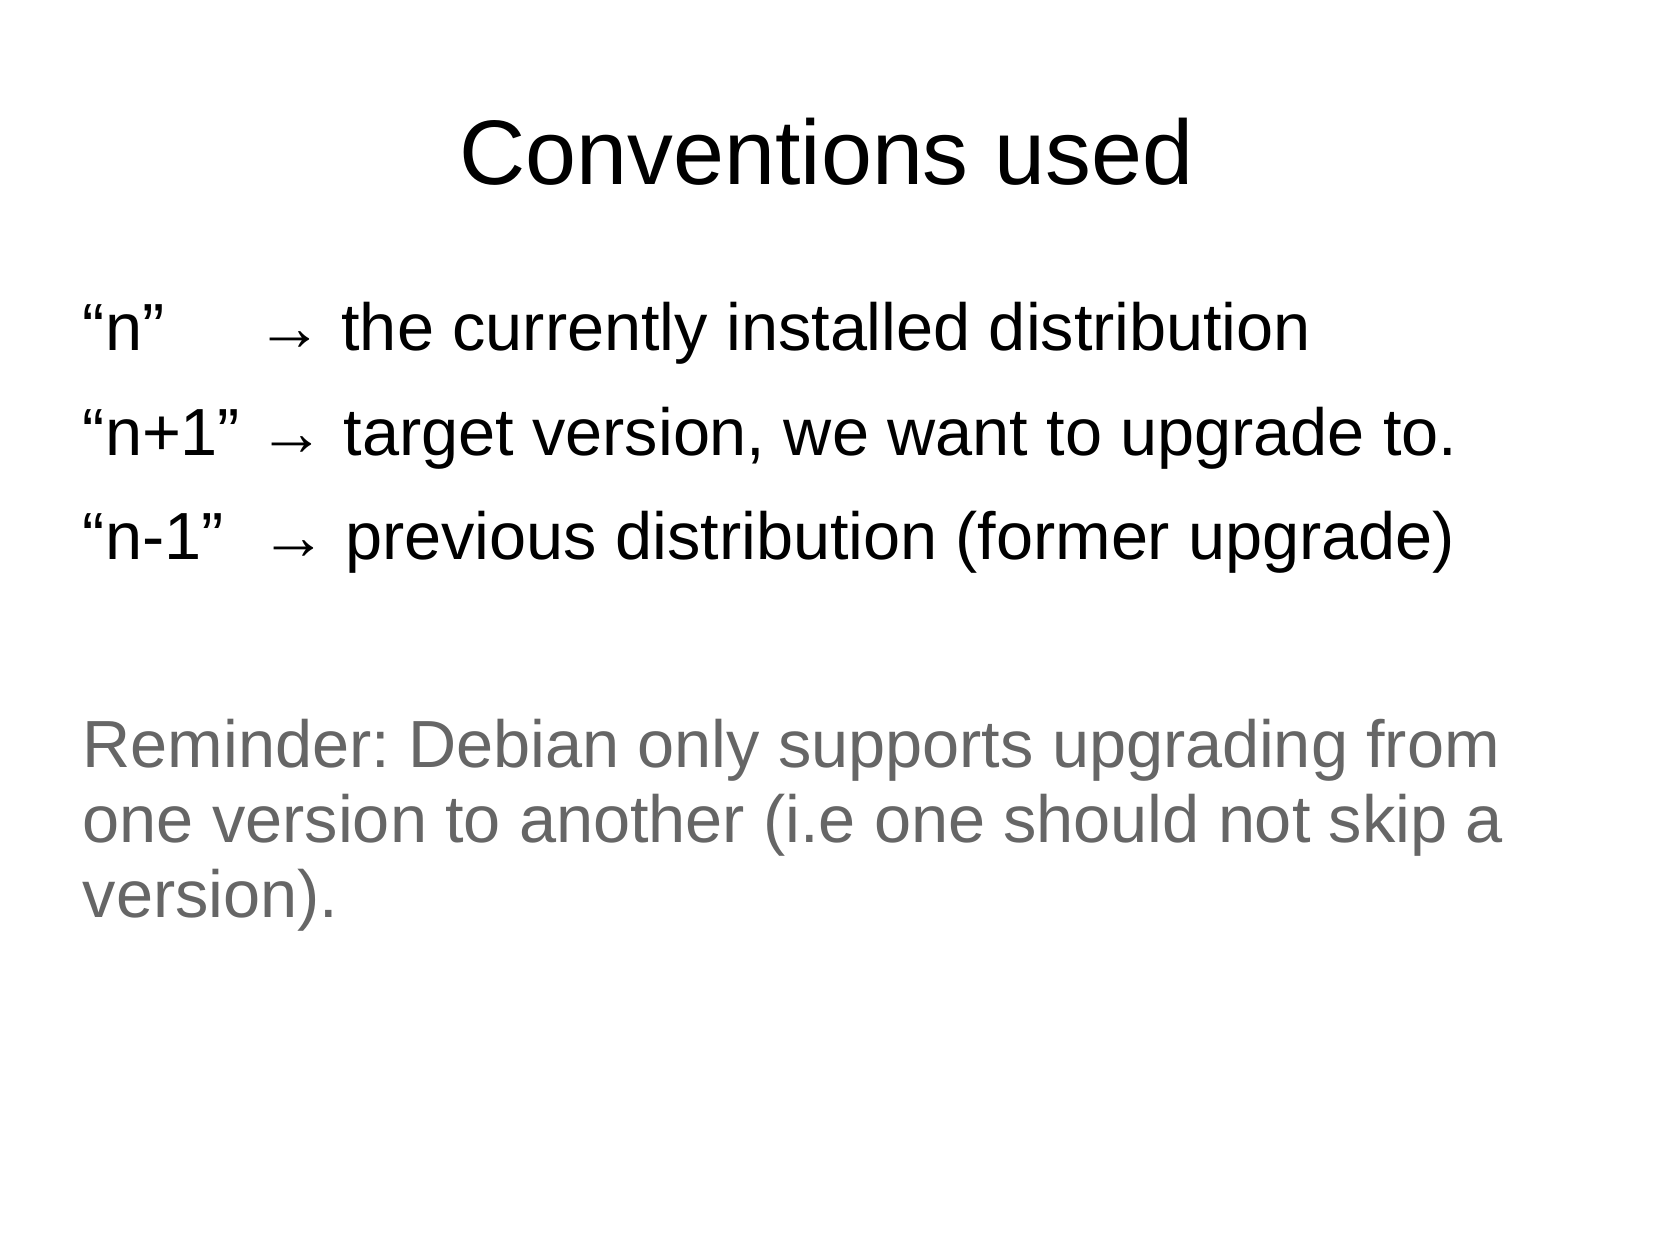

# Conventions used
“n” → the currently installed distribution
“n+1” → target version, we want to upgrade to.
“n-1” → previous distribution (former upgrade)
Reminder: Debian only supports upgrading from one version to another (i.e one should not skip a version).